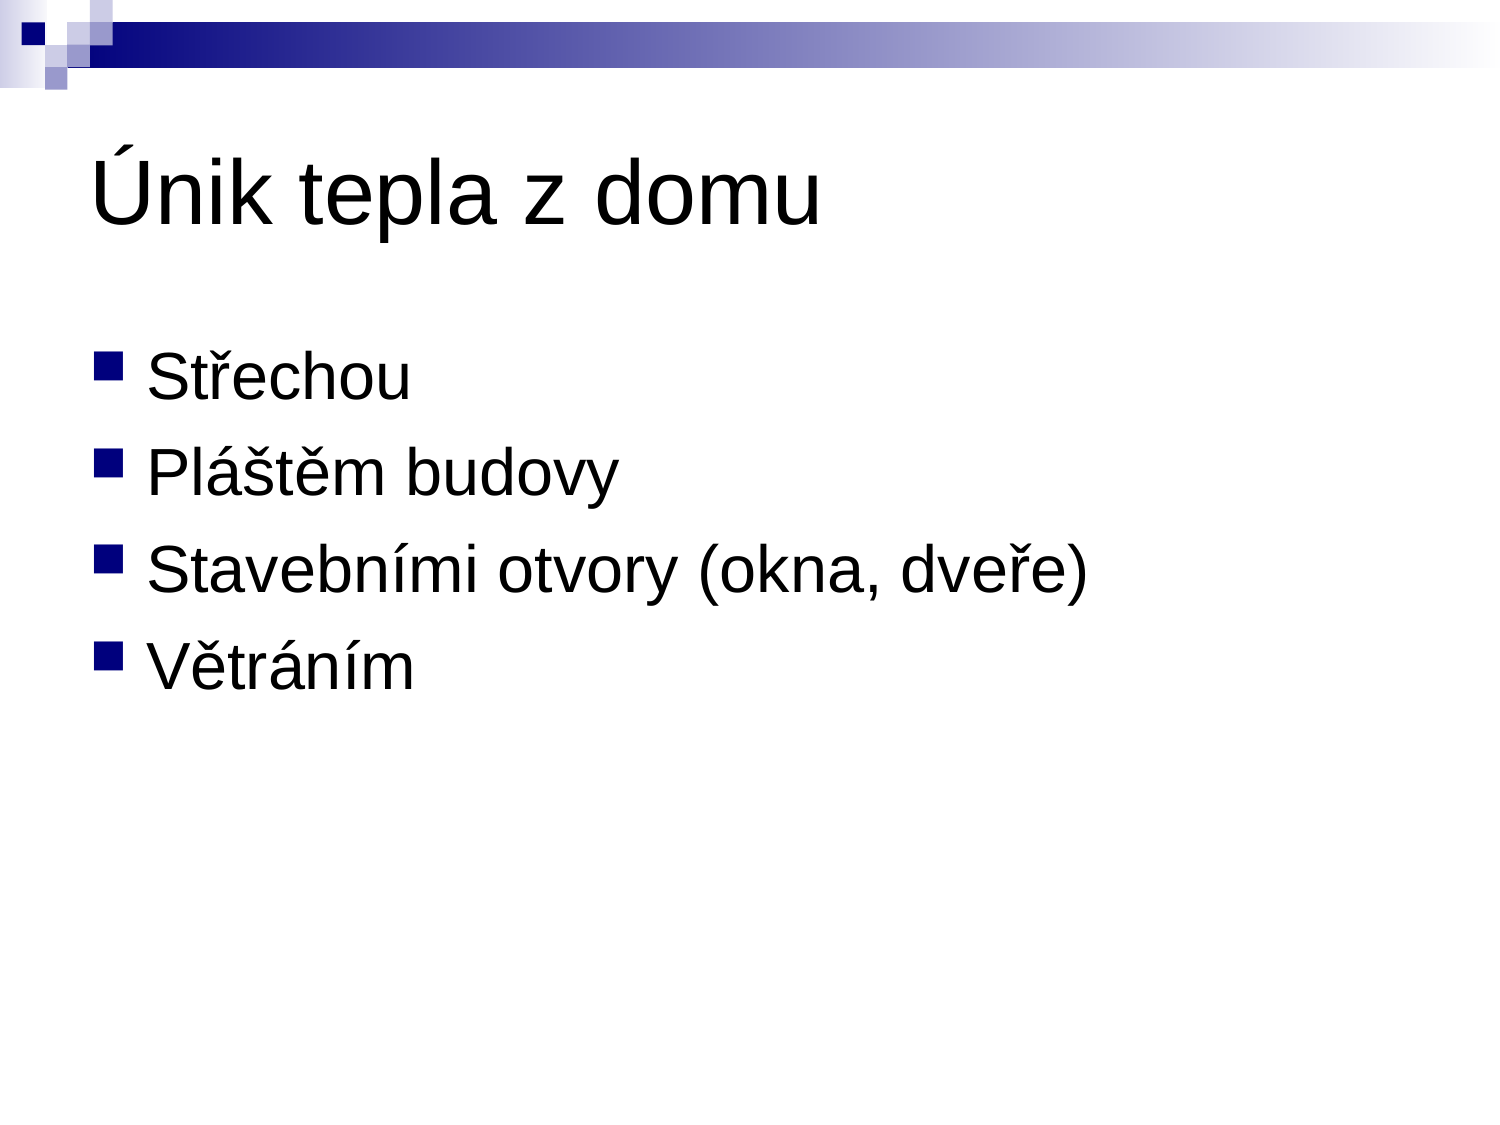

# Únik tepla z domu
Střechou
Pláštěm budovy
Stavebními otvory (okna, dveře)
Větráním